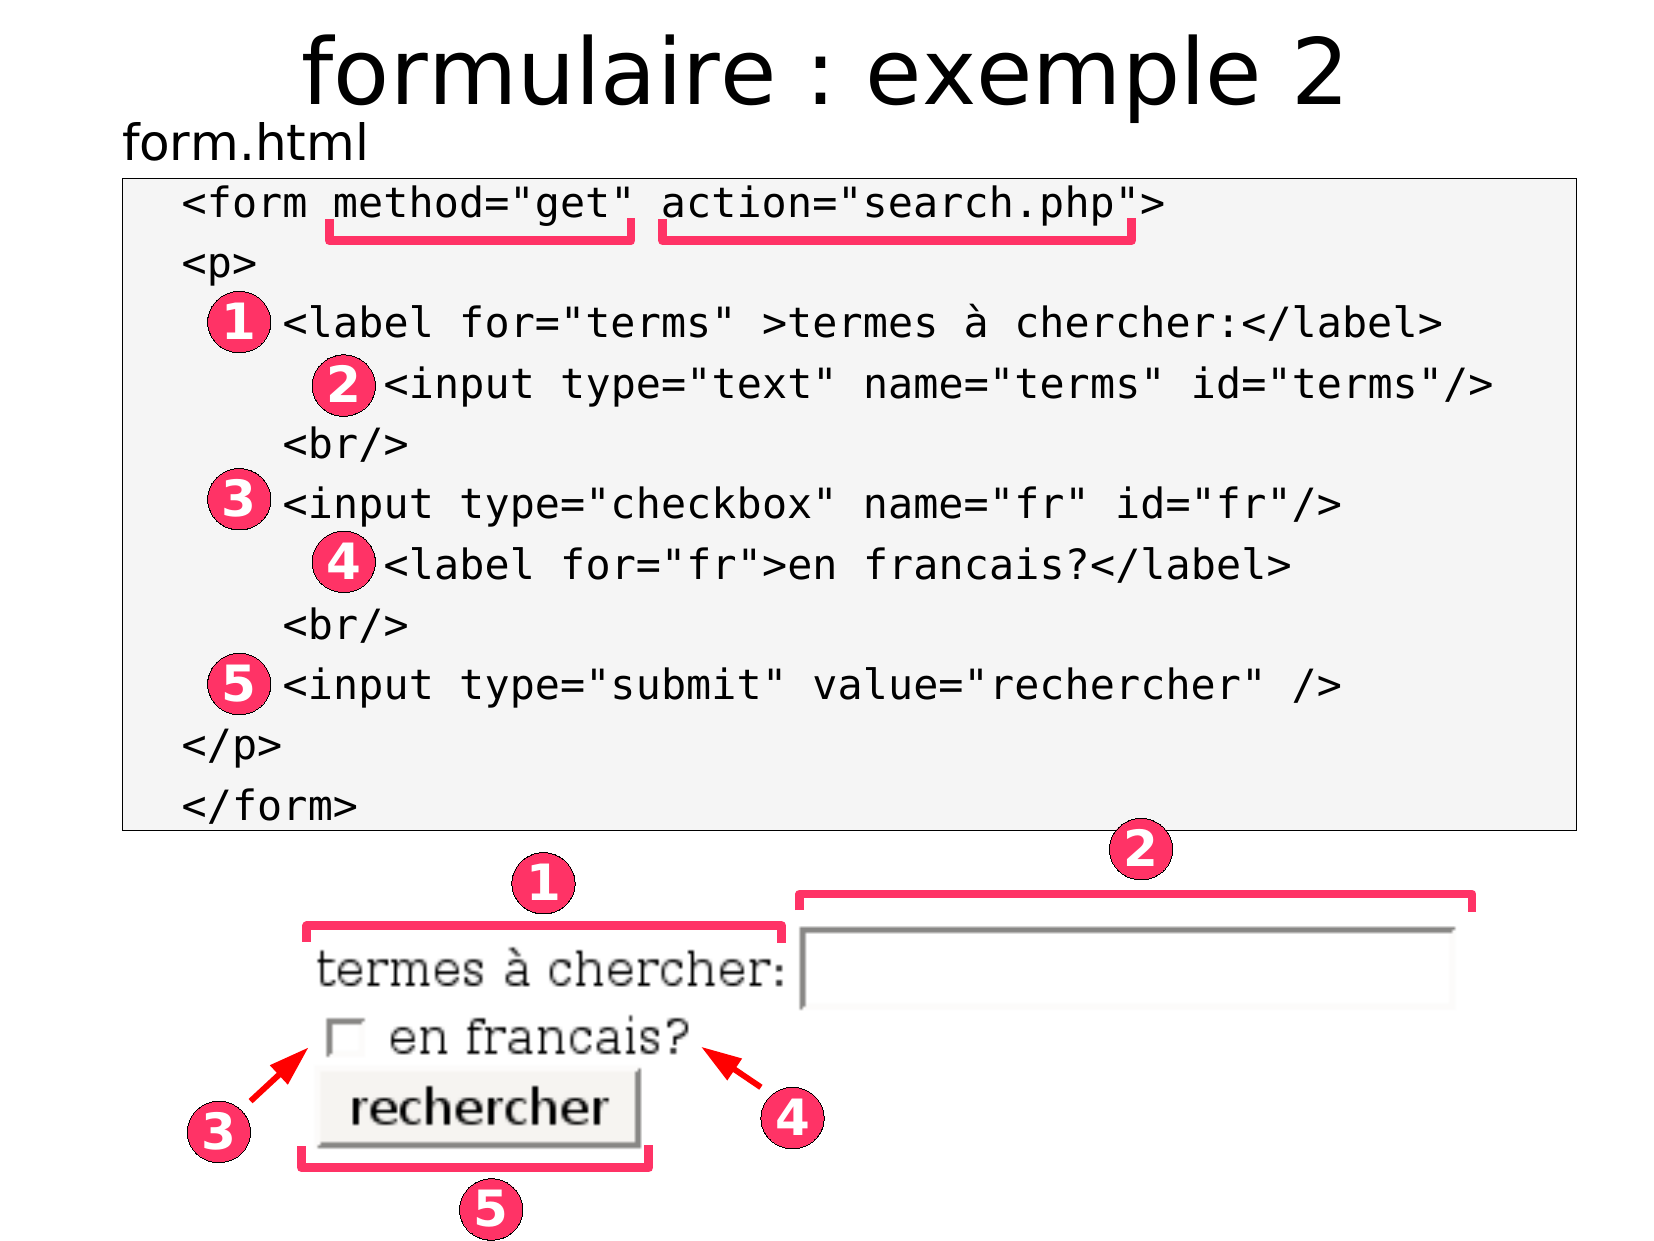

# formulaire : exemple 2
form.html
<form method="get" action="search.php">
<p>
 <label for="terms" >termes à chercher:</label>
 <input type="text" name="terms" id="terms"/>
 <br/>
 <input type="checkbox" name="fr" id="fr"/>
 <label for="fr">en francais?</label>
 <br/>
 <input type="submit" value="rechercher" />
</p>
</form>
1
2
3
4
5
2
1
4
3
5